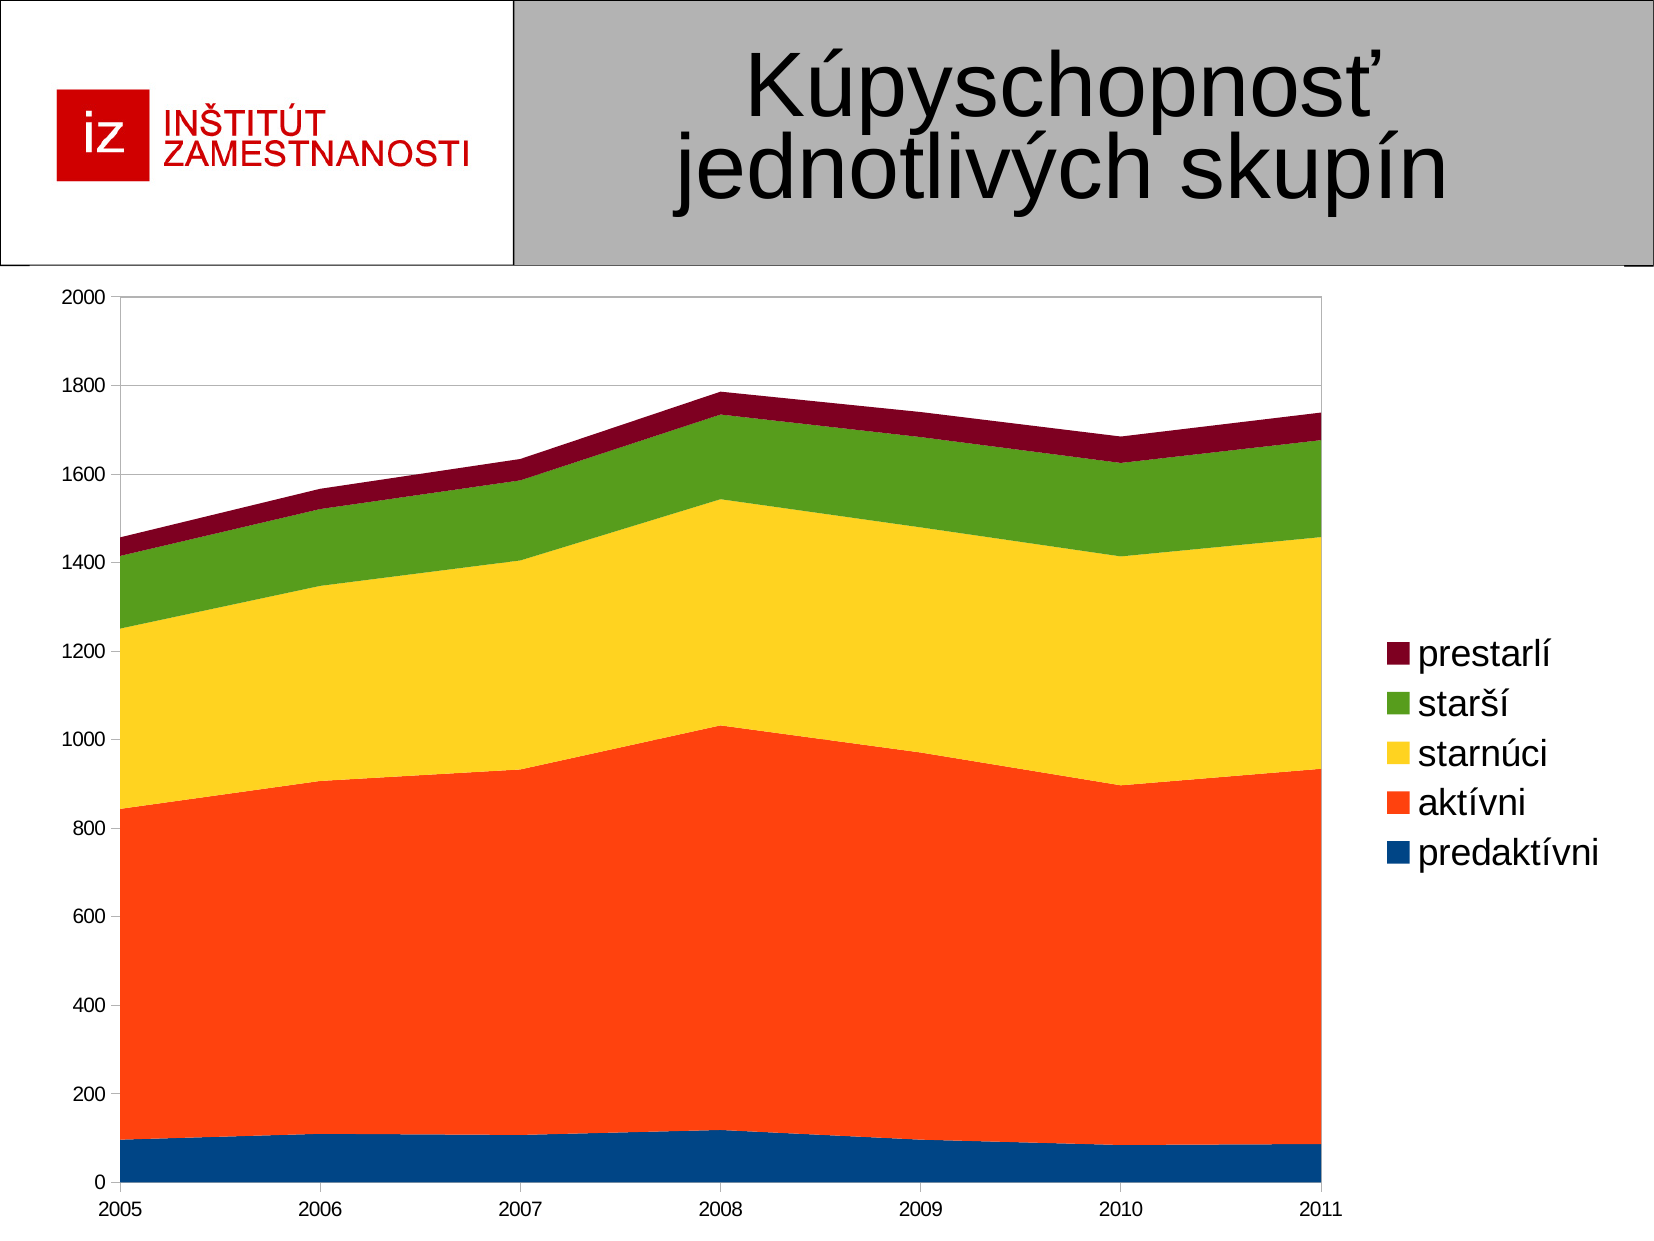

# Kúpyschopnosť jednotlivých skupín
### Chart
| Category | predaktívni | aktívni | starnúci | starší | prestarlí |
|---|---|---|---|---|---|
| 2005 | 96.556 | 747.04 | 407.364 | 164.104 | 41.85 |
| 2006 | 109.687 | 797.04 | 440.64 | 173.6 | 45.725 |
| 2007 | 107.12 | 825.6 | 472.16 | 180.88 | 48.348 |
| 2008 | 118.428 | 913.92 | 510.92 | 191.178 | 51.678 |
| 2009 | 96.571 | 874.5 | 508.56 | 203.862 | 56.613 |
| 2010 | 84.502 | 812.38 | 517.14 | 211.033 | 59.679 |
| 2011 | 86.614 | 847.62 | 523.37 | 219.051 | 62.304 |